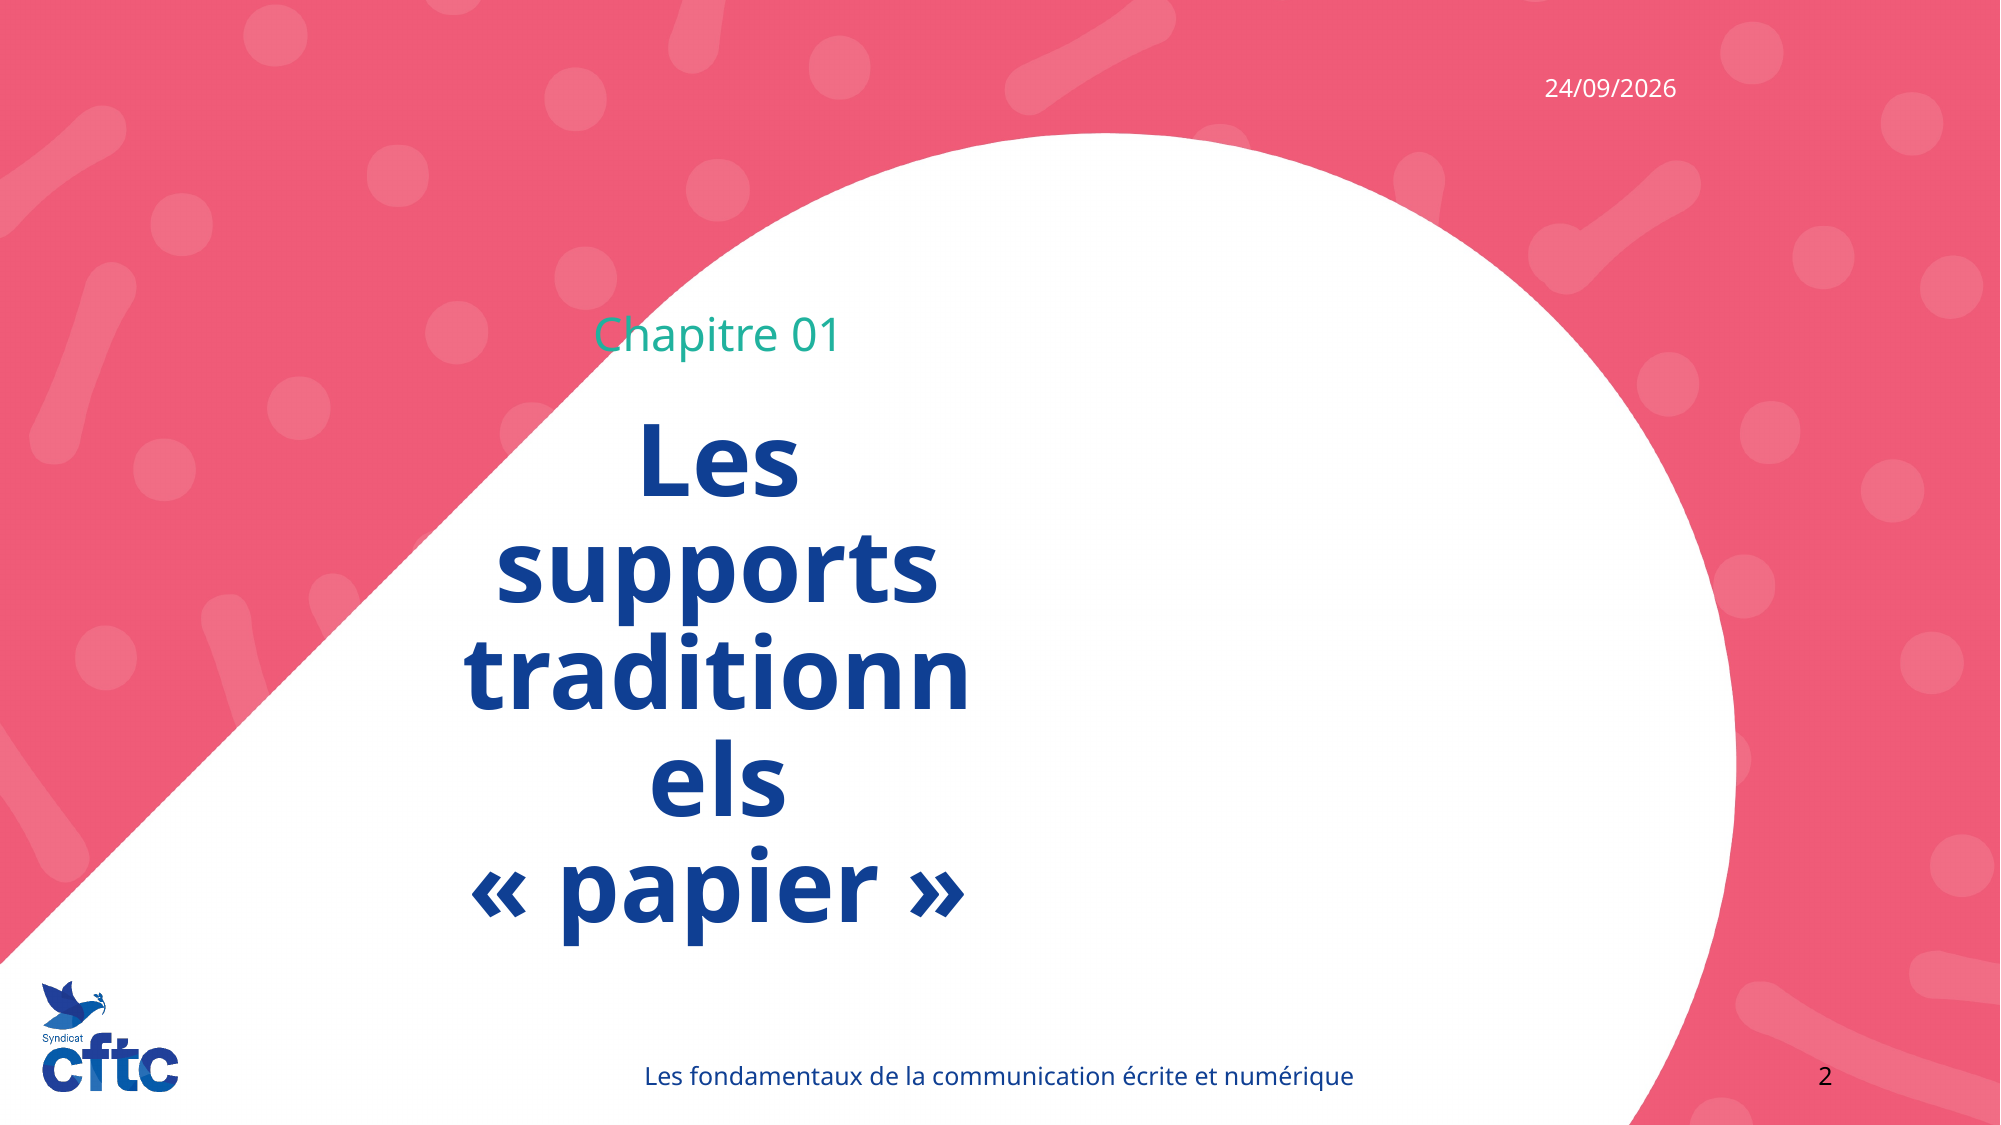

# Chapitre 01
Les supports
traditionnels
« papier »
Les fondamentaux de la communication écrite et numérique